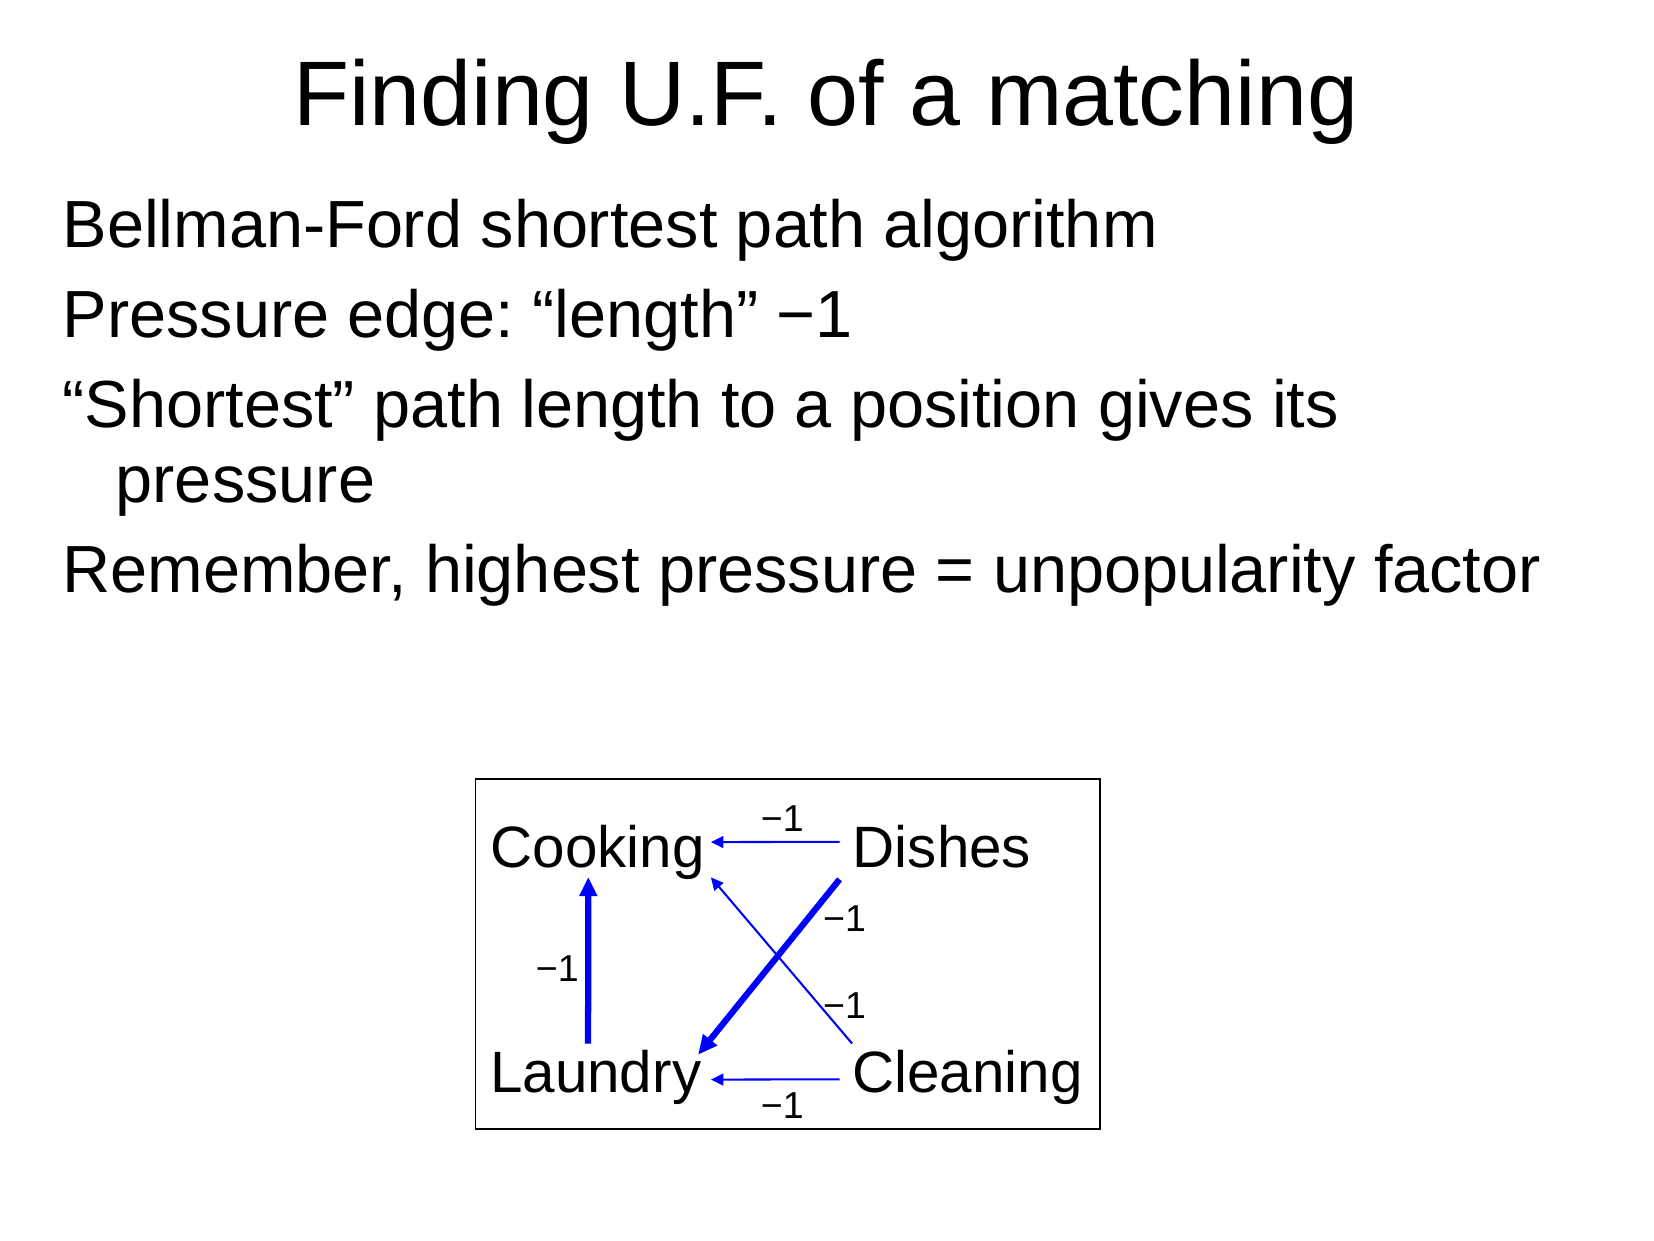

# Finding U.F. of a matching
Bellman-Ford shortest path algorithm
Pressure edge: “length” −1
“Shortest” path length to a position gives its pressure
Remember, highest pressure = unpopularity factor
−1
Cooking
Dishes
−1
−1
−1
Laundry
Cleaning
−1